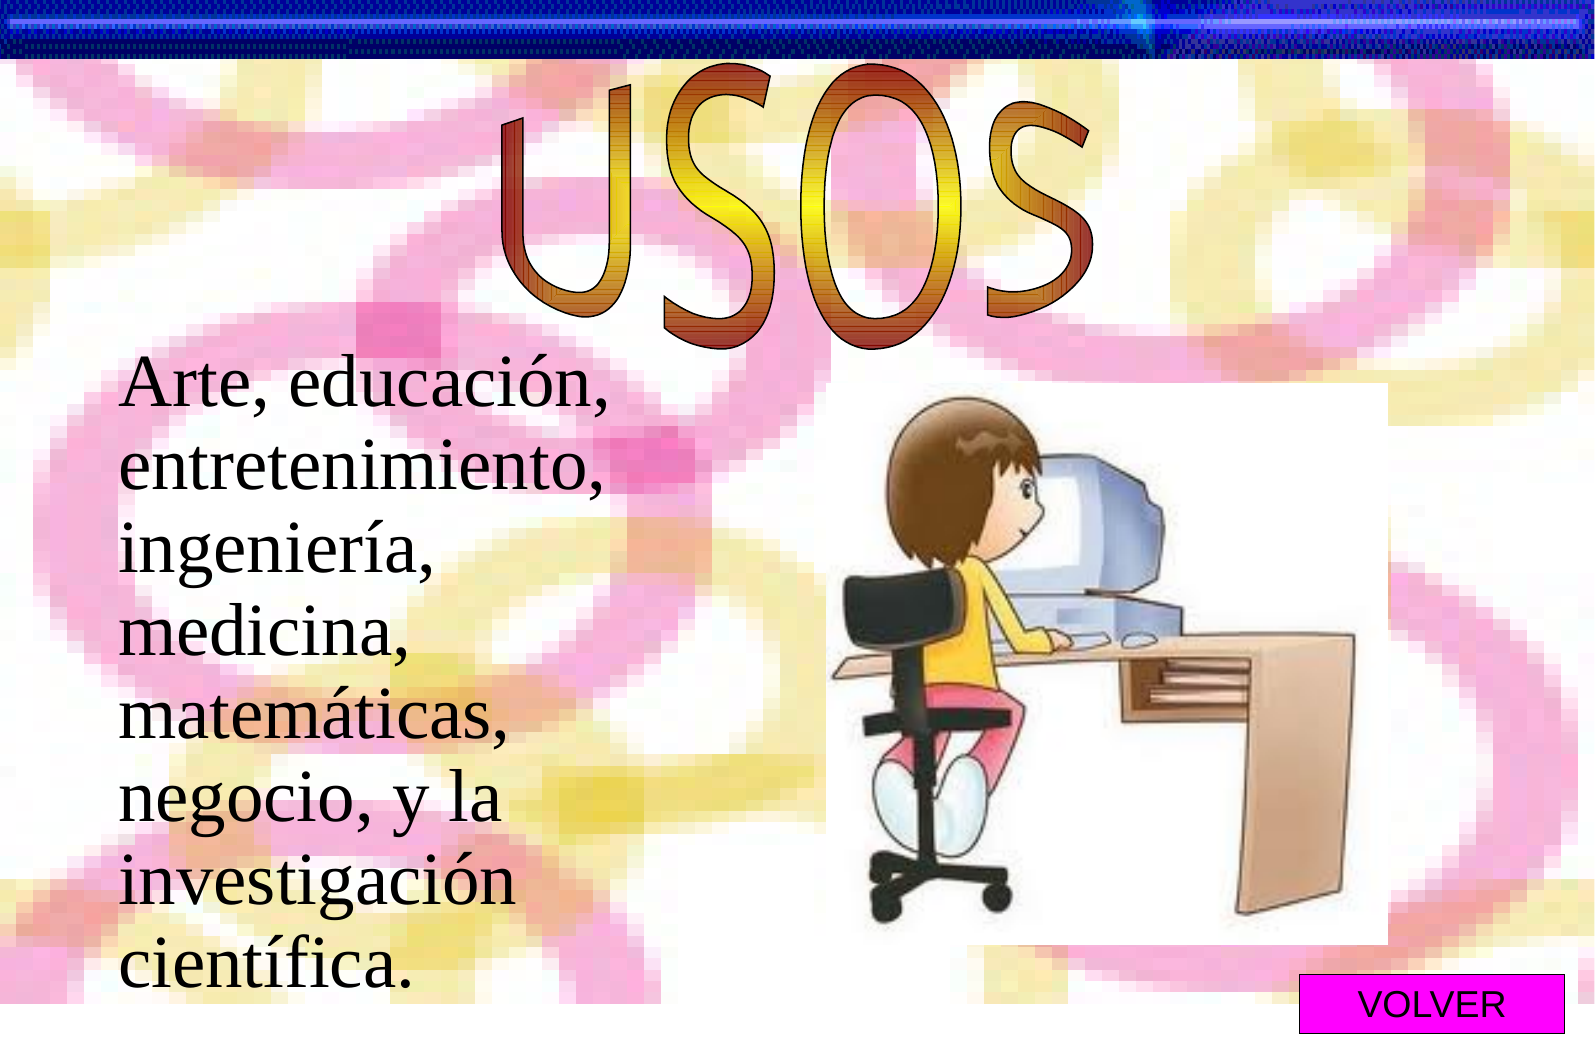

USOS
Arte, educación, entretenimiento, ingeniería, medicina, matemáticas, negocio, y la investigación científica.
VOLVER